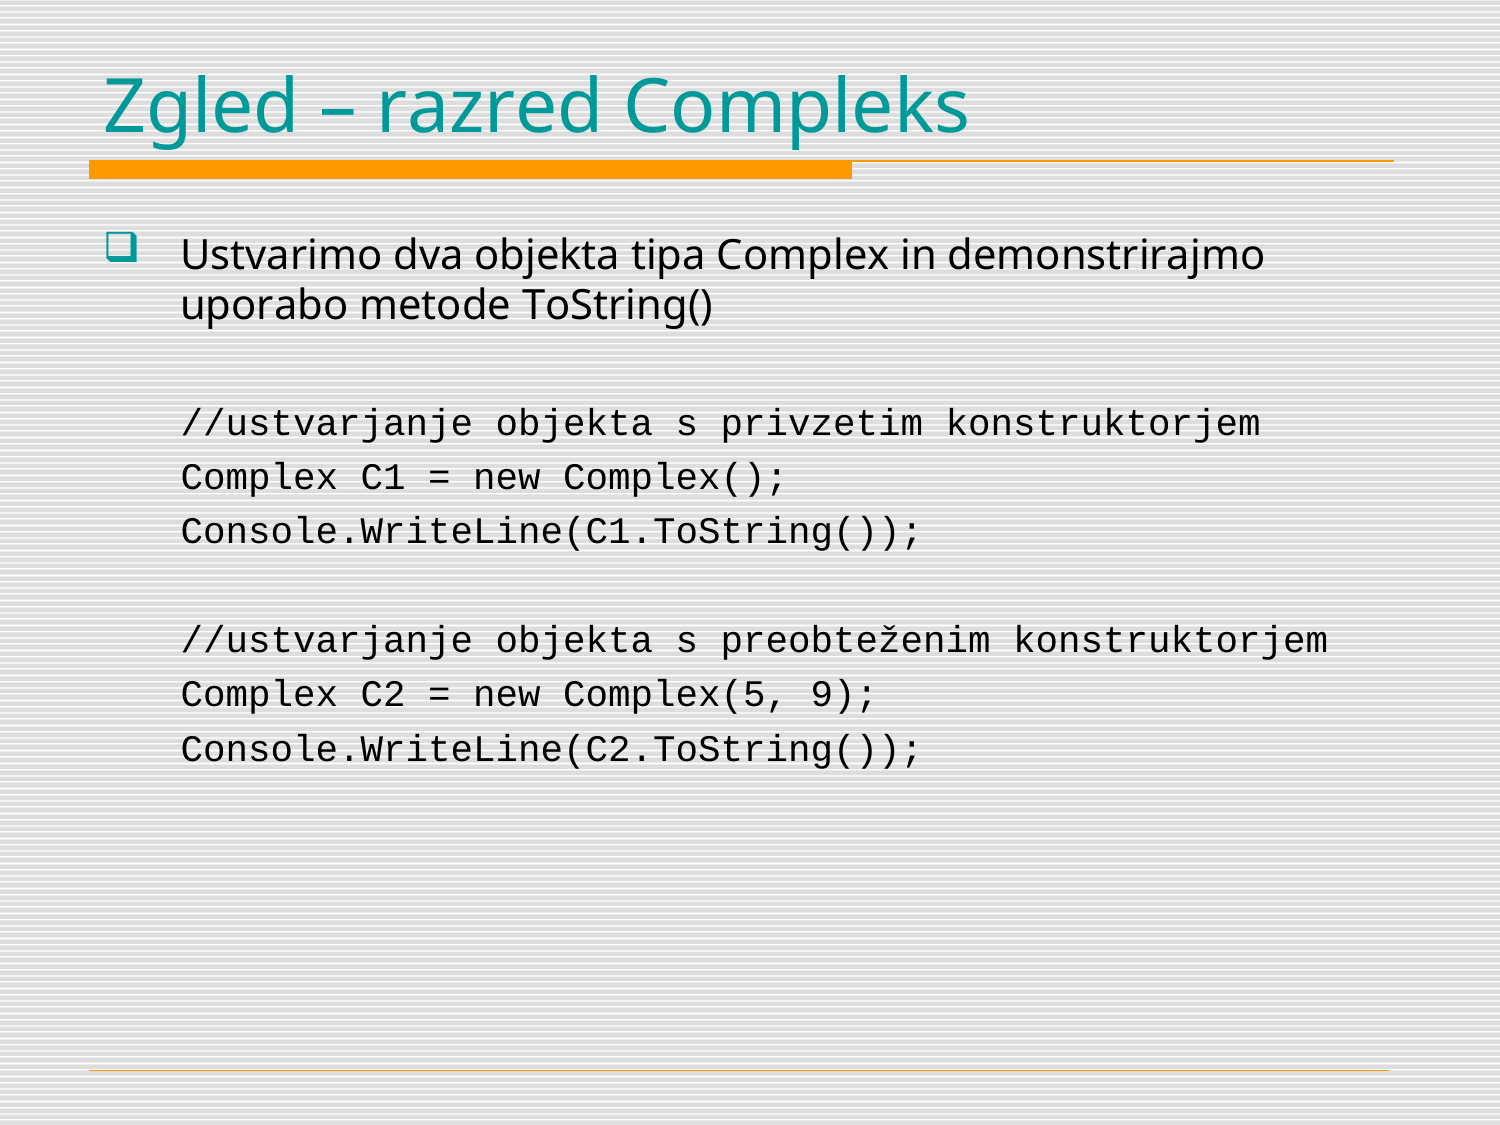

# Zgled – razred Compleks
Ustvarimo dva objekta tipa Complex in demonstrirajmo uporabo metode ToString()
//ustvarjanje objekta s privzetim konstruktorjem
Complex C1 = new Complex();
Console.WriteLine(C1.ToString());
//ustvarjanje objekta s preobteženim konstruktorjem
Complex C2 = new Complex(5, 9);
Console.WriteLine(C2.ToString());